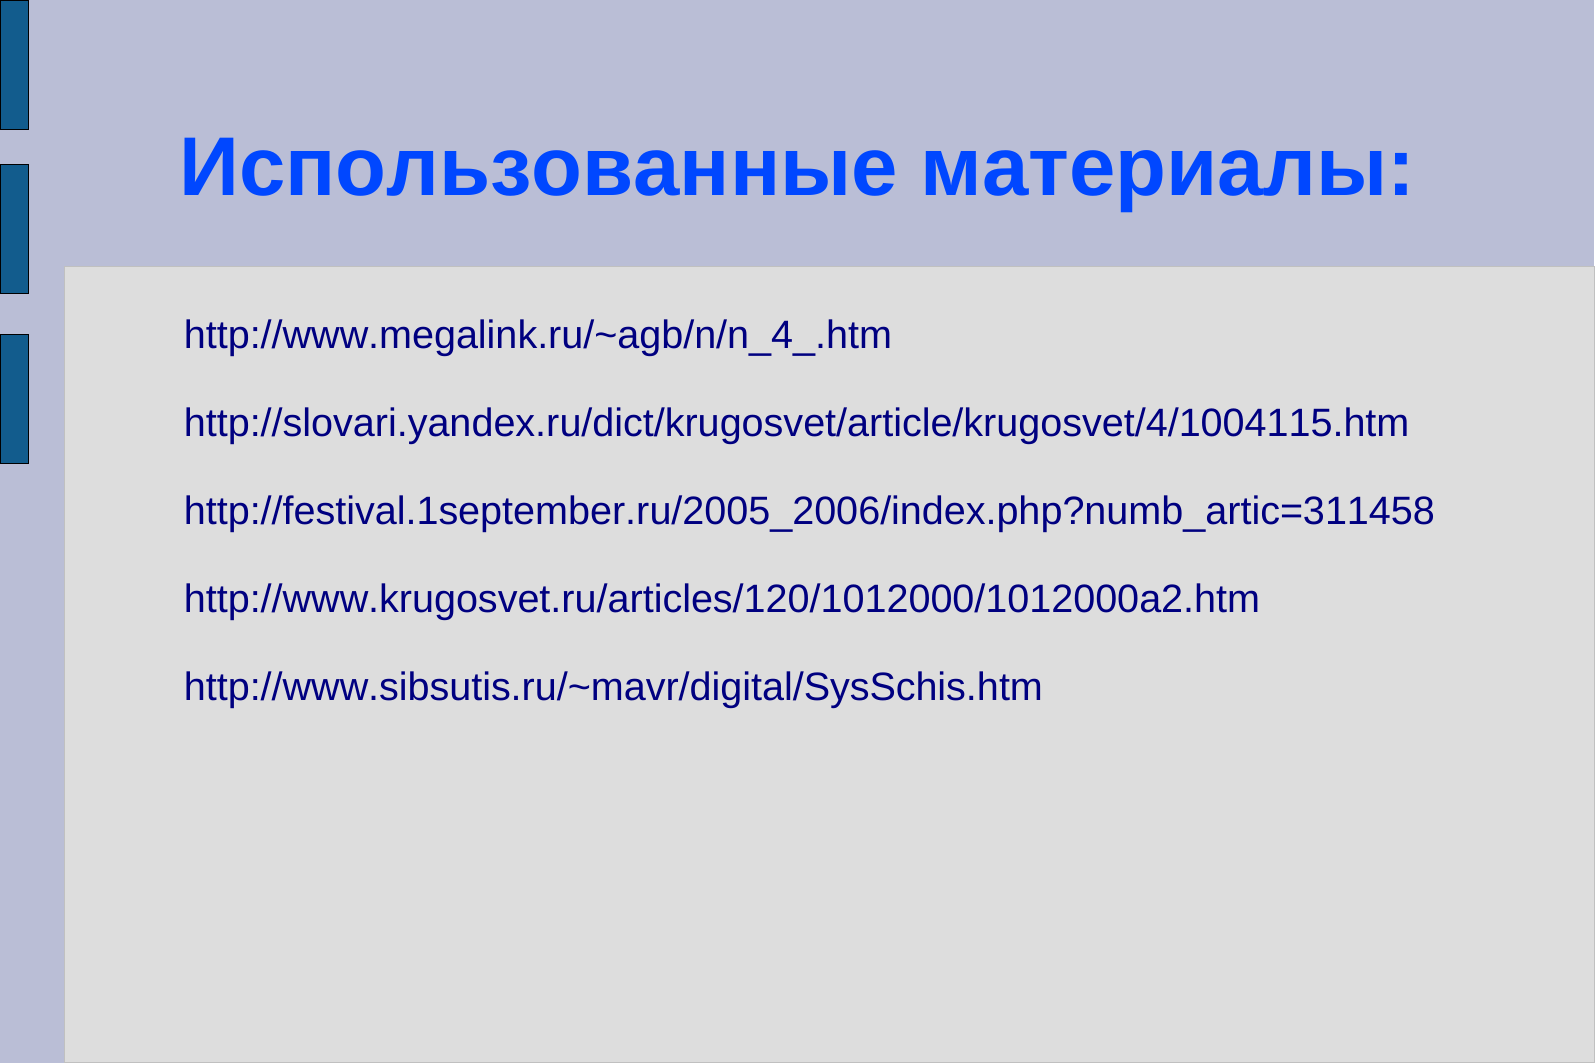

# Использованные материалы:
http://www.megalink.ru/~agb/n/n_4_.htm
http://slovari.yandex.ru/dict/krugosvet/article/krugosvet/4/1004115.htm
http://festival.1september.ru/2005_2006/index.php?numb_artic=311458
http://www.krugosvet.ru/articles/120/1012000/1012000a2.htm
http://www.sibsutis.ru/~mavr/digital/SysSchis.htm